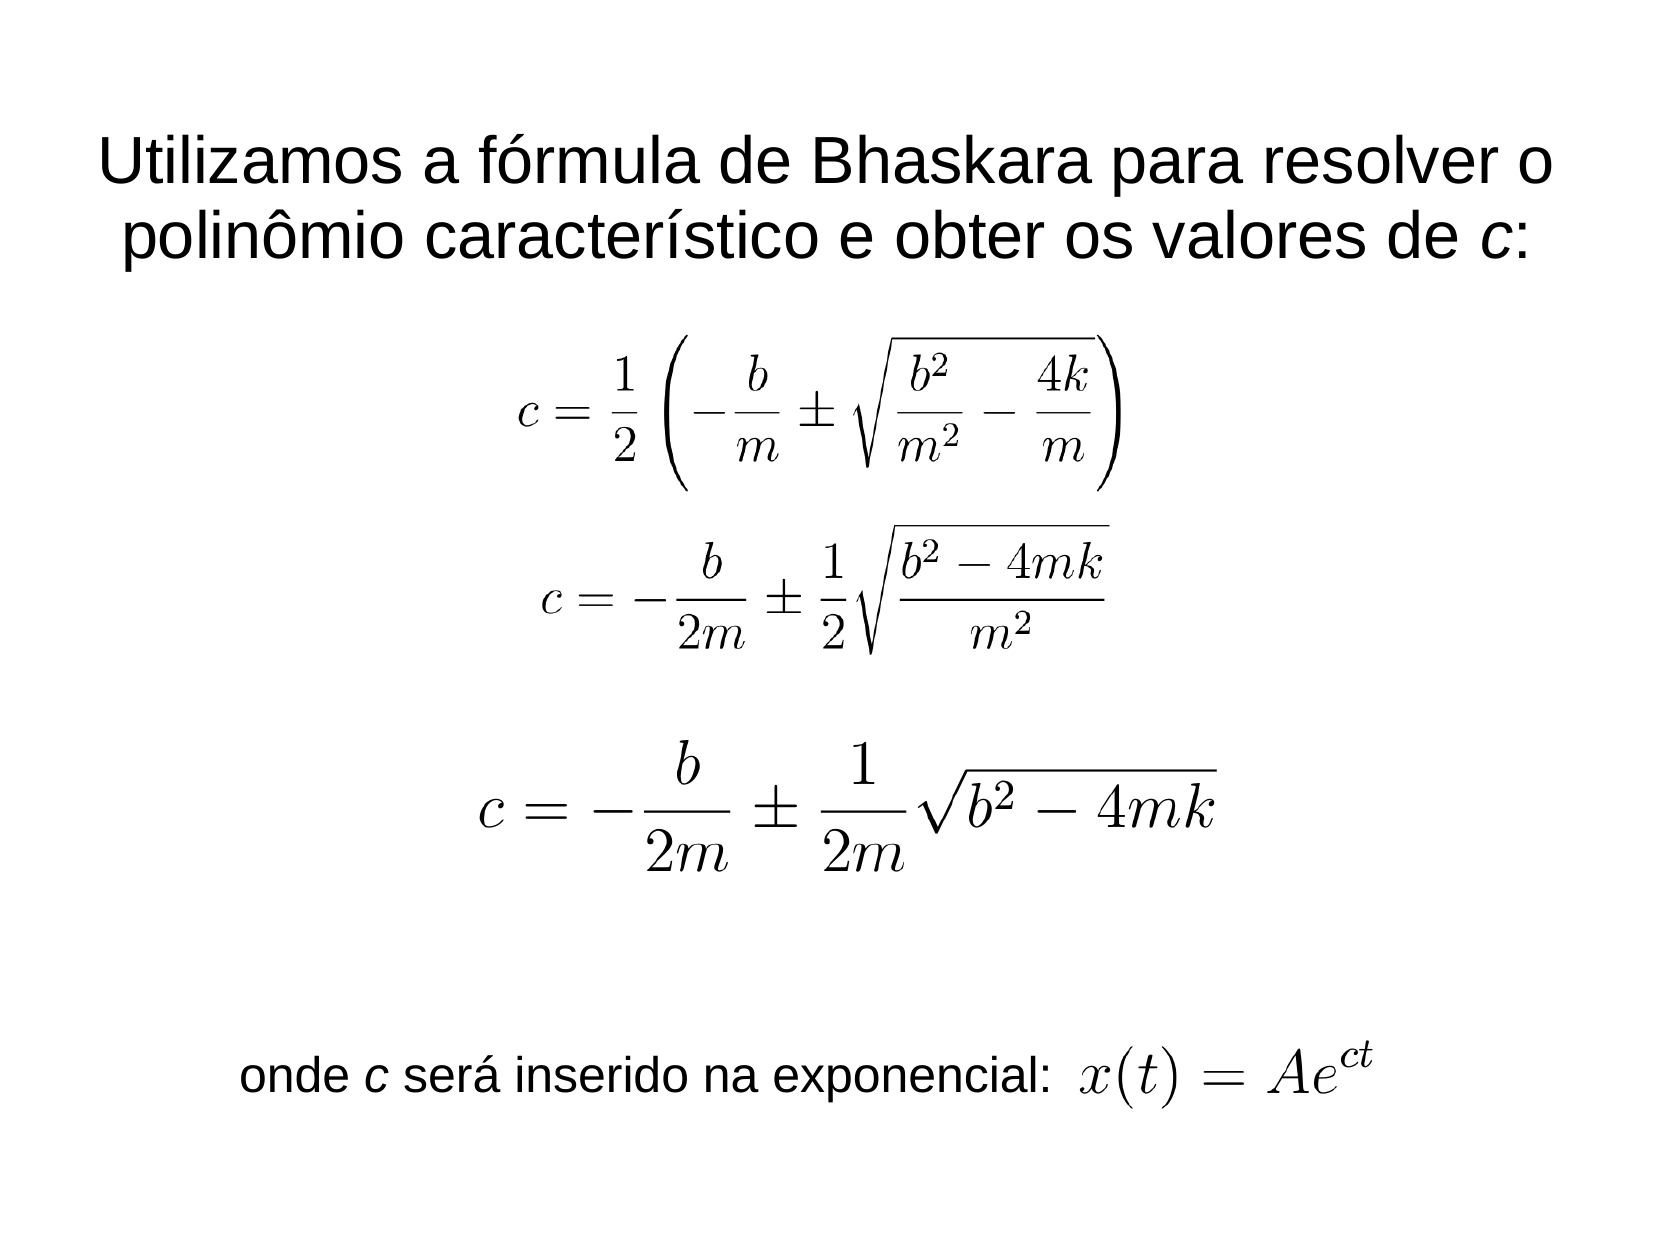

# Utilizamos a fórmula de Bhaskara para resolver o polinômio característico e obter os valores de c:
onde c será inserido na exponencial: